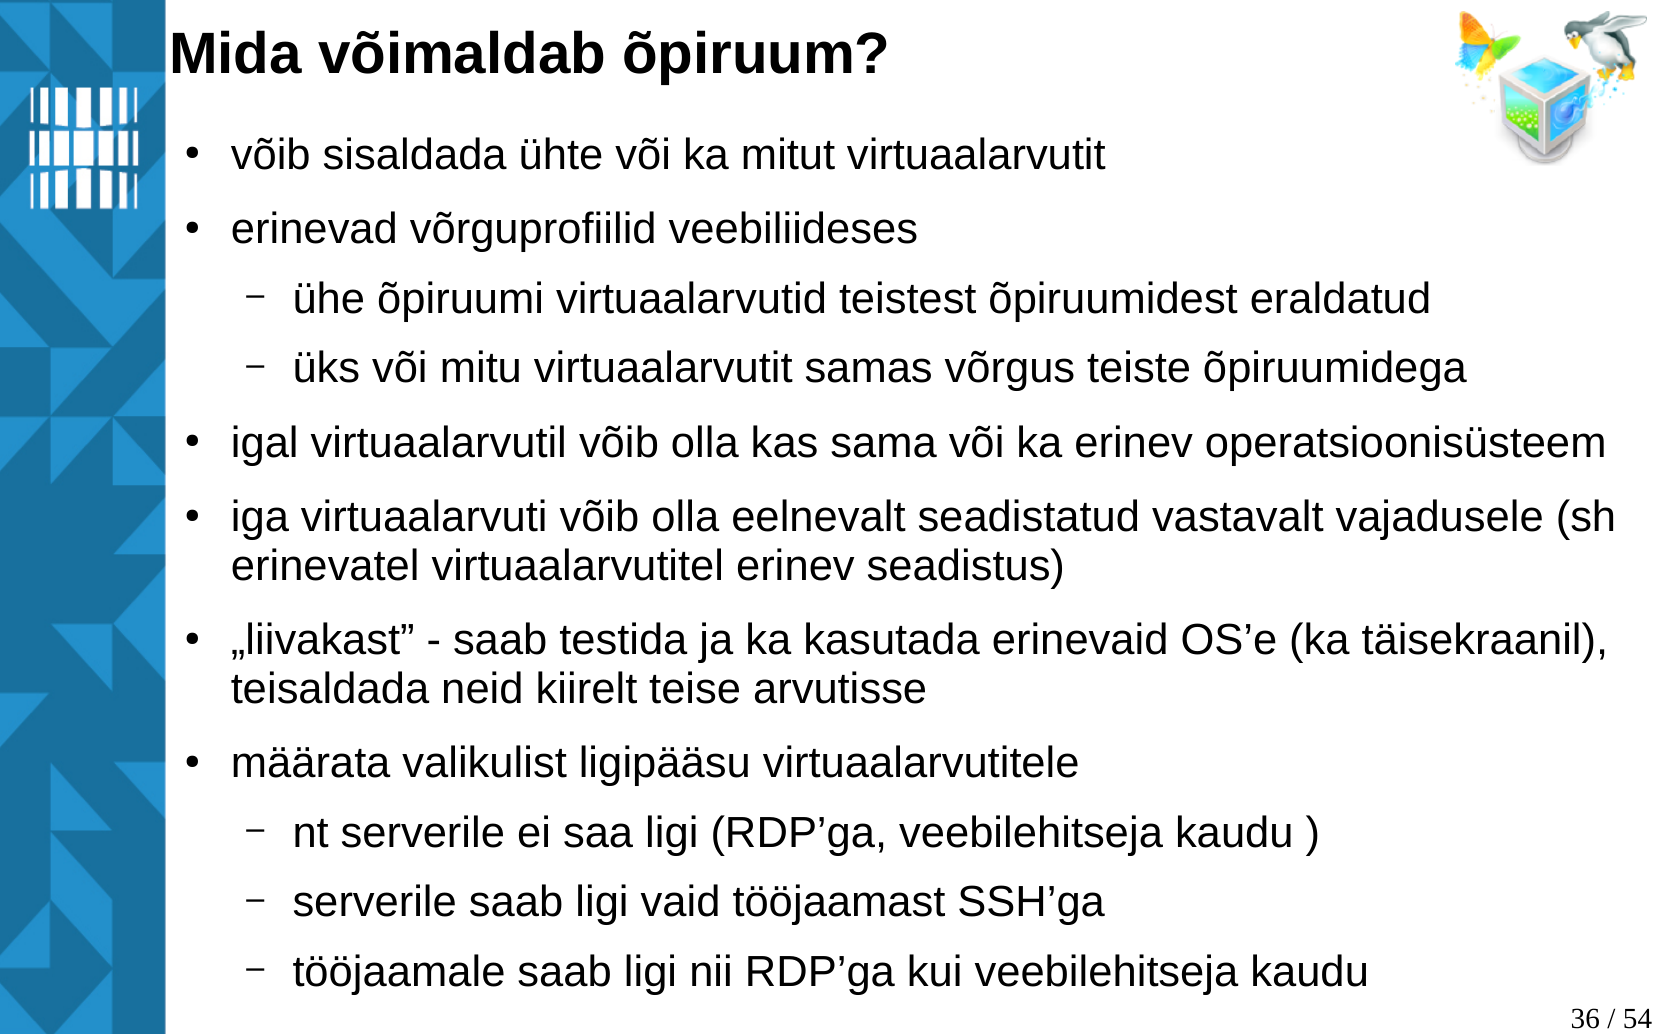

# Mida võimaldab õpiruum?
võib sisaldada ühte või ka mitut virtuaalarvutit
erinevad võrguprofiilid veebiliideses
ühe õpiruumi virtuaalarvutid teistest õpiruumidest eraldatud
üks või mitu virtuaalarvutit samas võrgus teiste õpiruumidega
igal virtuaalarvutil võib olla kas sama või ka erinev operatsioonisüsteem
iga virtuaalarvuti võib olla eelnevalt seadistatud vastavalt vajadusele (sh erinevatel virtuaalarvutitel erinev seadistus)
„liivakast” - saab testida ja ka kasutada erinevaid OS’e (ka täisekraanil), teisaldada neid kiirelt teise arvutisse
määrata valikulist ligipääsu virtuaalarvutitele
nt serverile ei saa ligi (RDP’ga, veebilehitseja kaudu )
serverile saab ligi vaid tööjaamast SSH’ga
tööjaamale saab ligi nii RDP’ga kui veebilehitseja kaudu
36